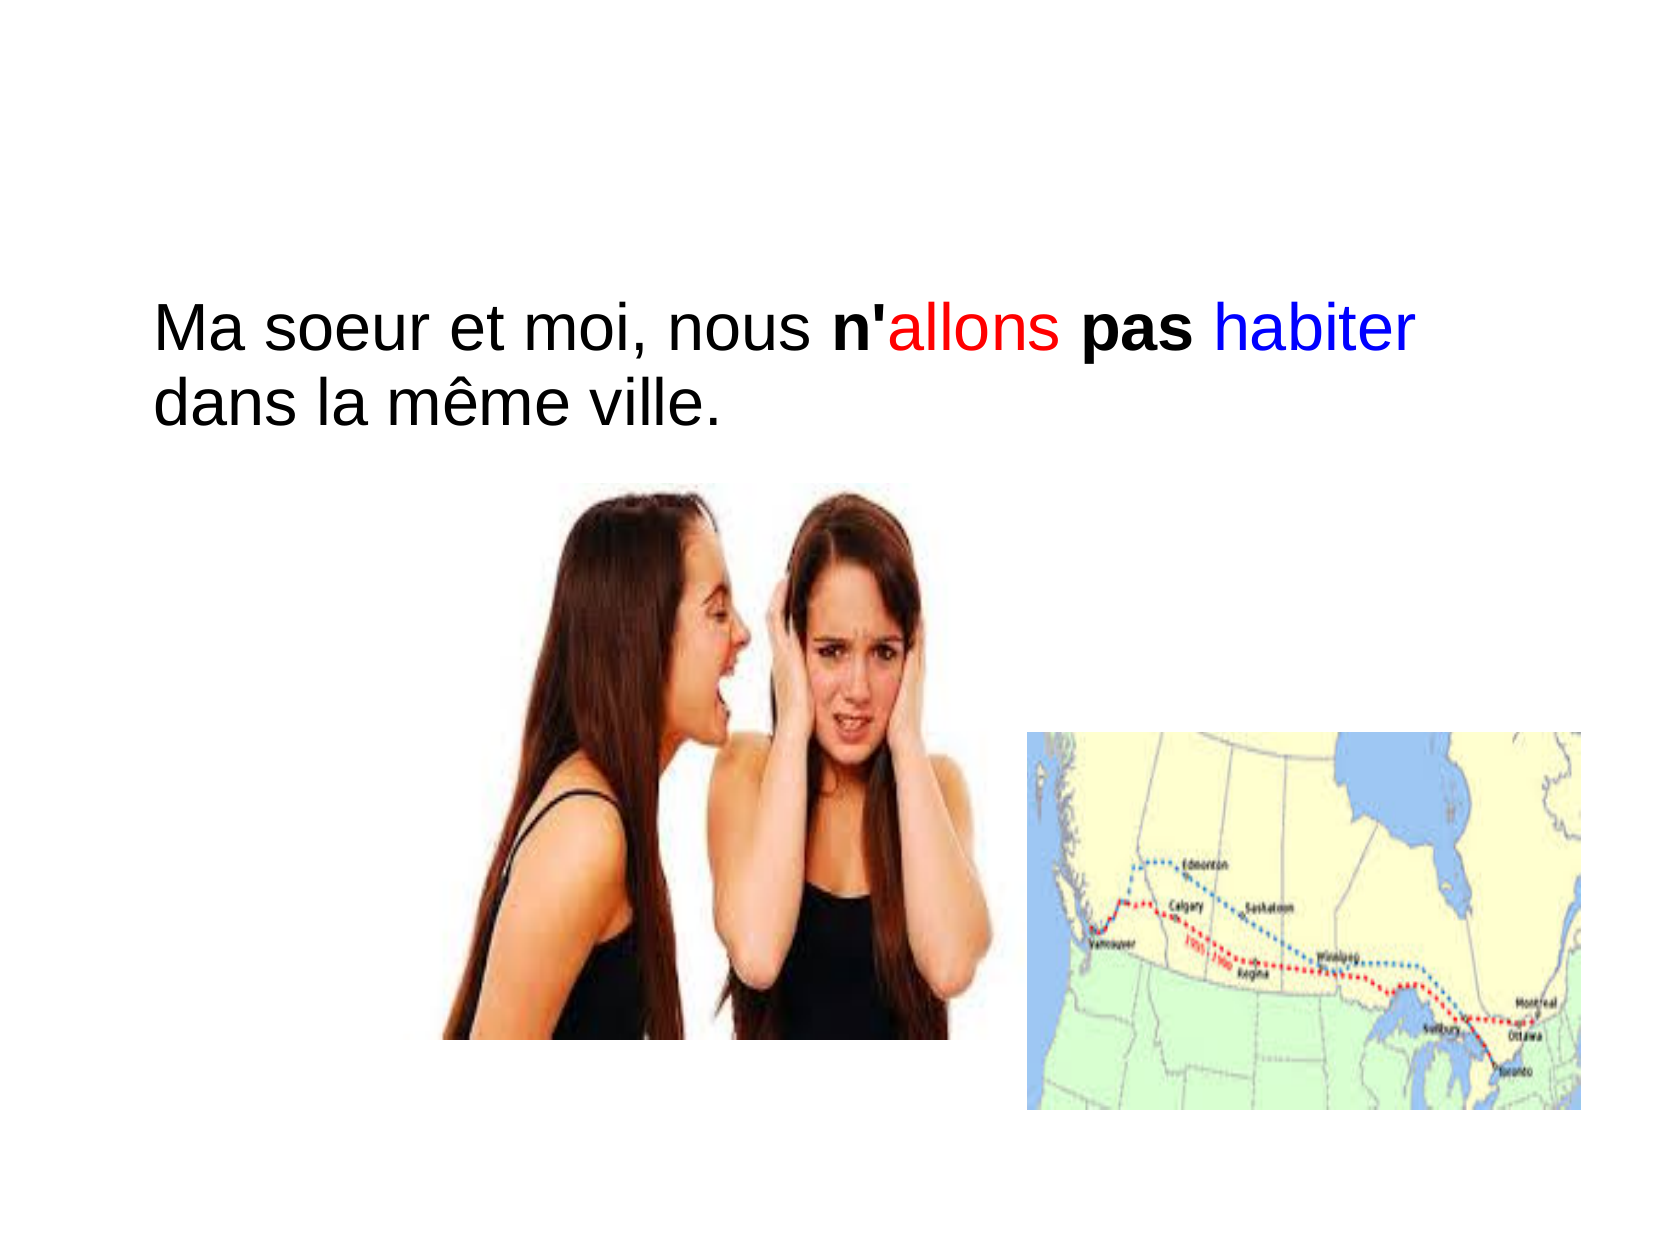

#
Ma soeur et moi, nous n'allons pas habiter dans la même ville.